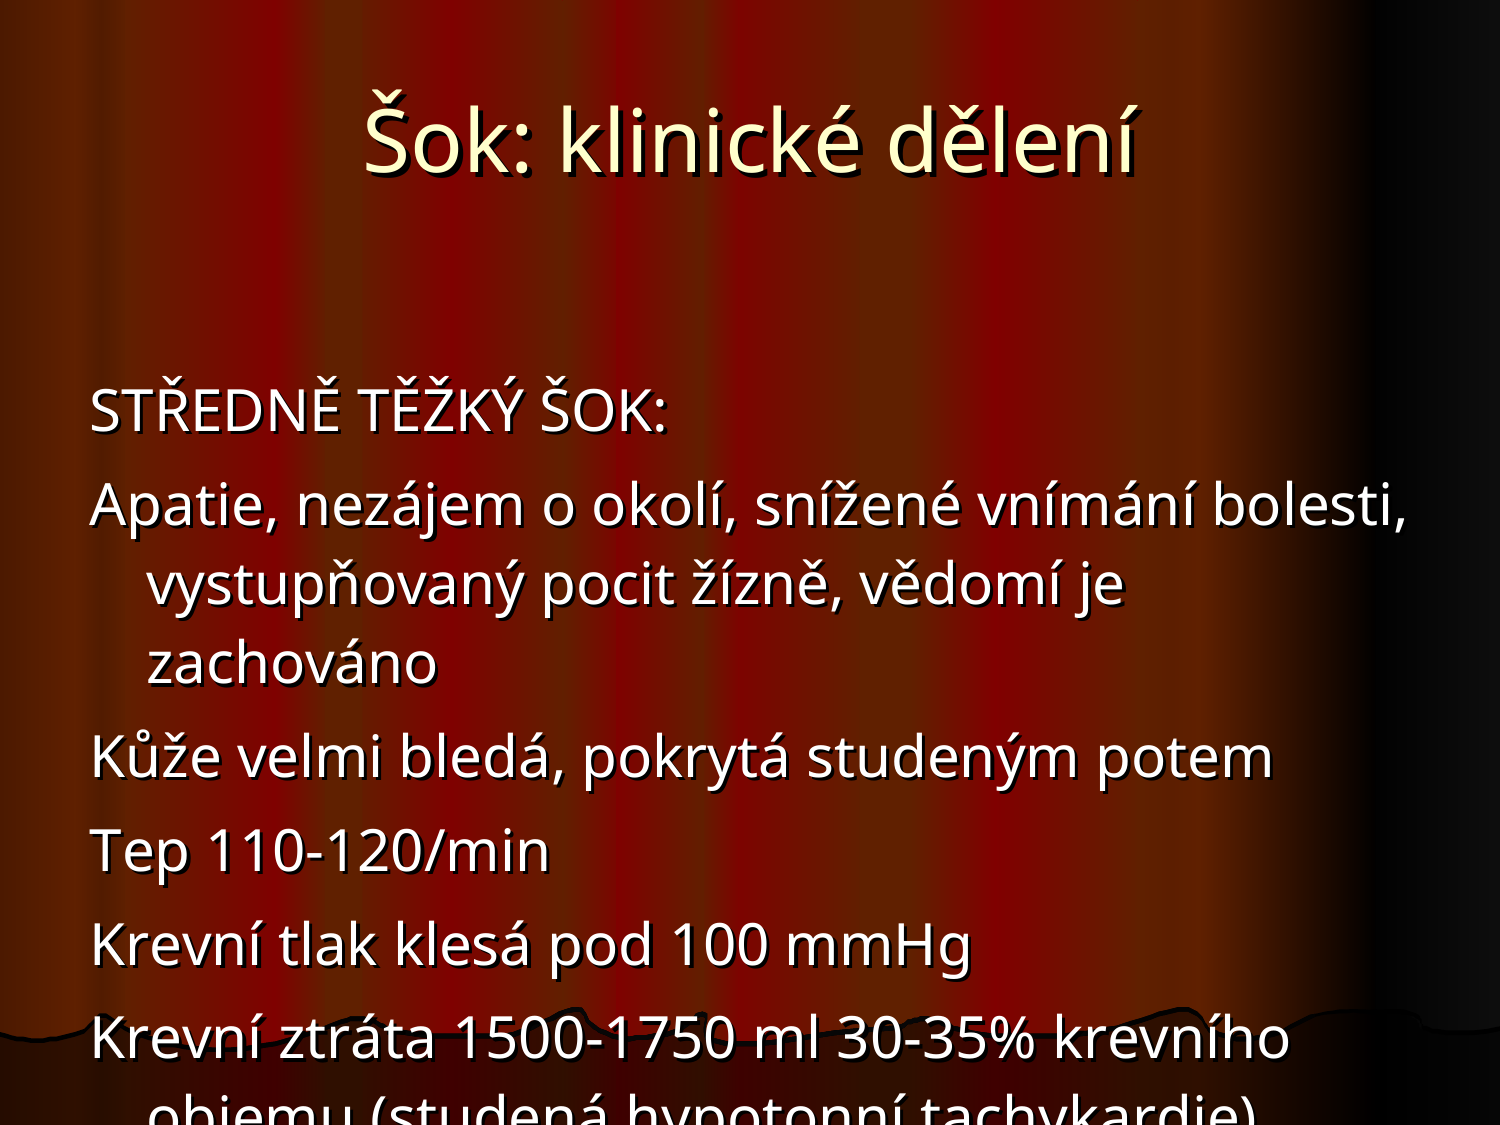

# Šok: klinické dělení
STŘEDNĚ TĚŽKÝ ŠOK:
Apatie, nezájem o okolí, snížené vnímání bolesti, vystupňovaný pocit žízně, vědomí je zachováno
Kůže velmi bledá, pokrytá studeným potem
Tep 110-120/min
Krevní tlak klesá pod 100 mmHg
Krevní ztráta 1500-1750 ml 30-35% krevního objemu (studená hypotonní tachykardie)